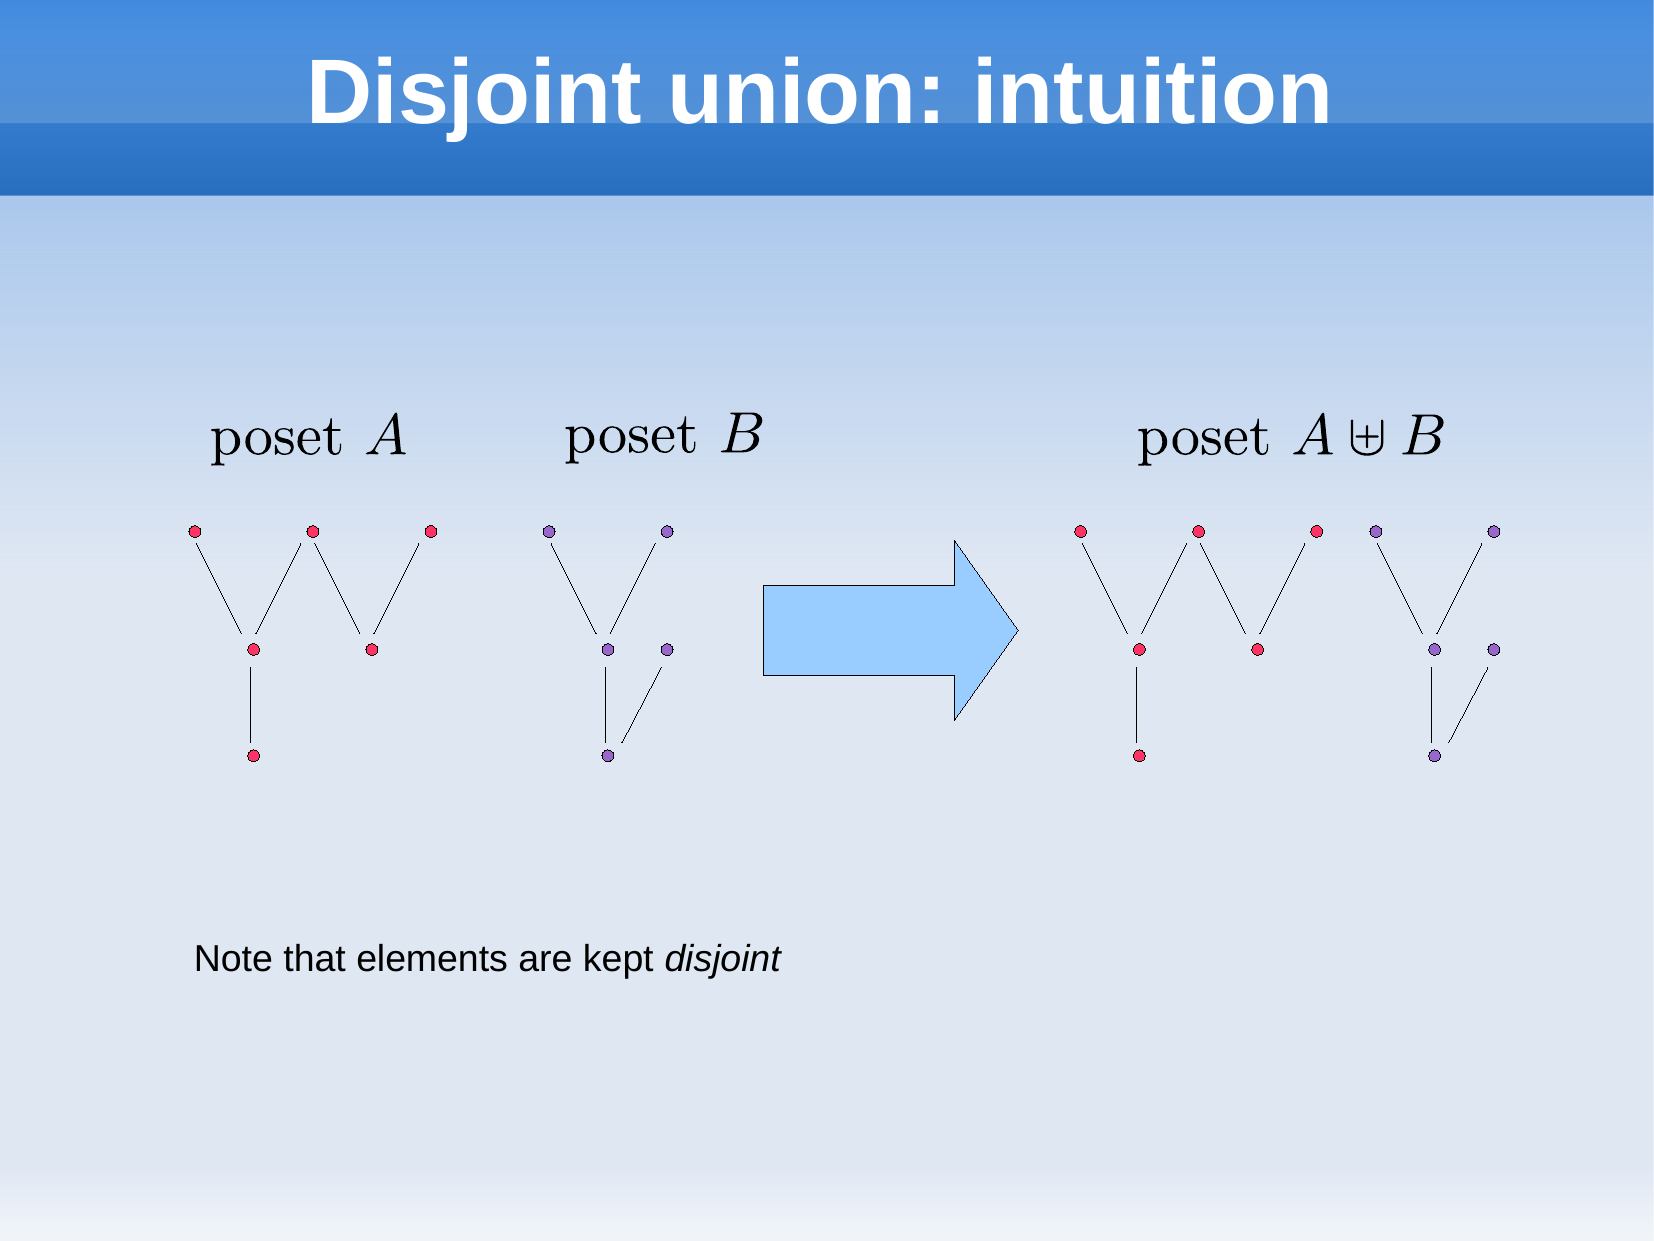

# Disjoint union: intuition
Note that elements are kept disjoint